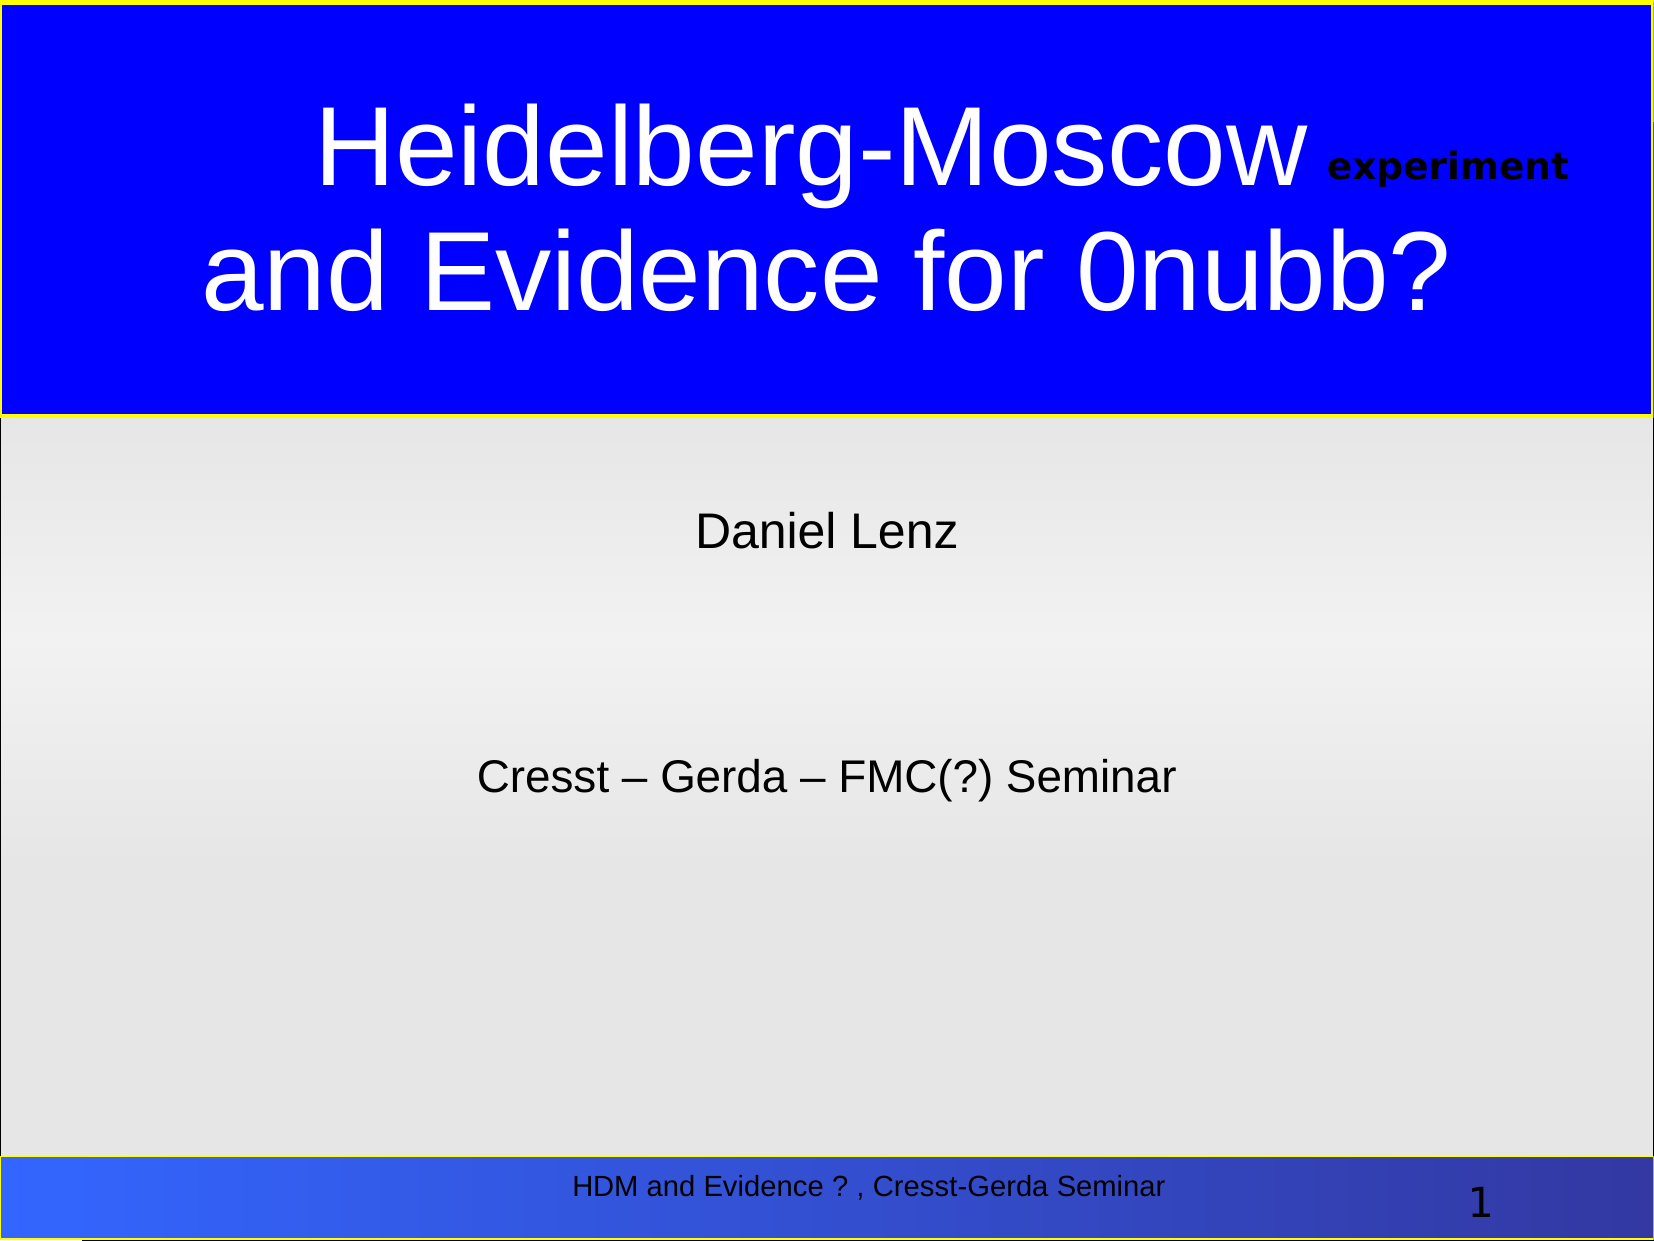

Heidelberg-Moscow
and Evidence for 0nubb?
experiment
Daniel Lenz
Cresst – Gerda – FMC(?) Seminar
1